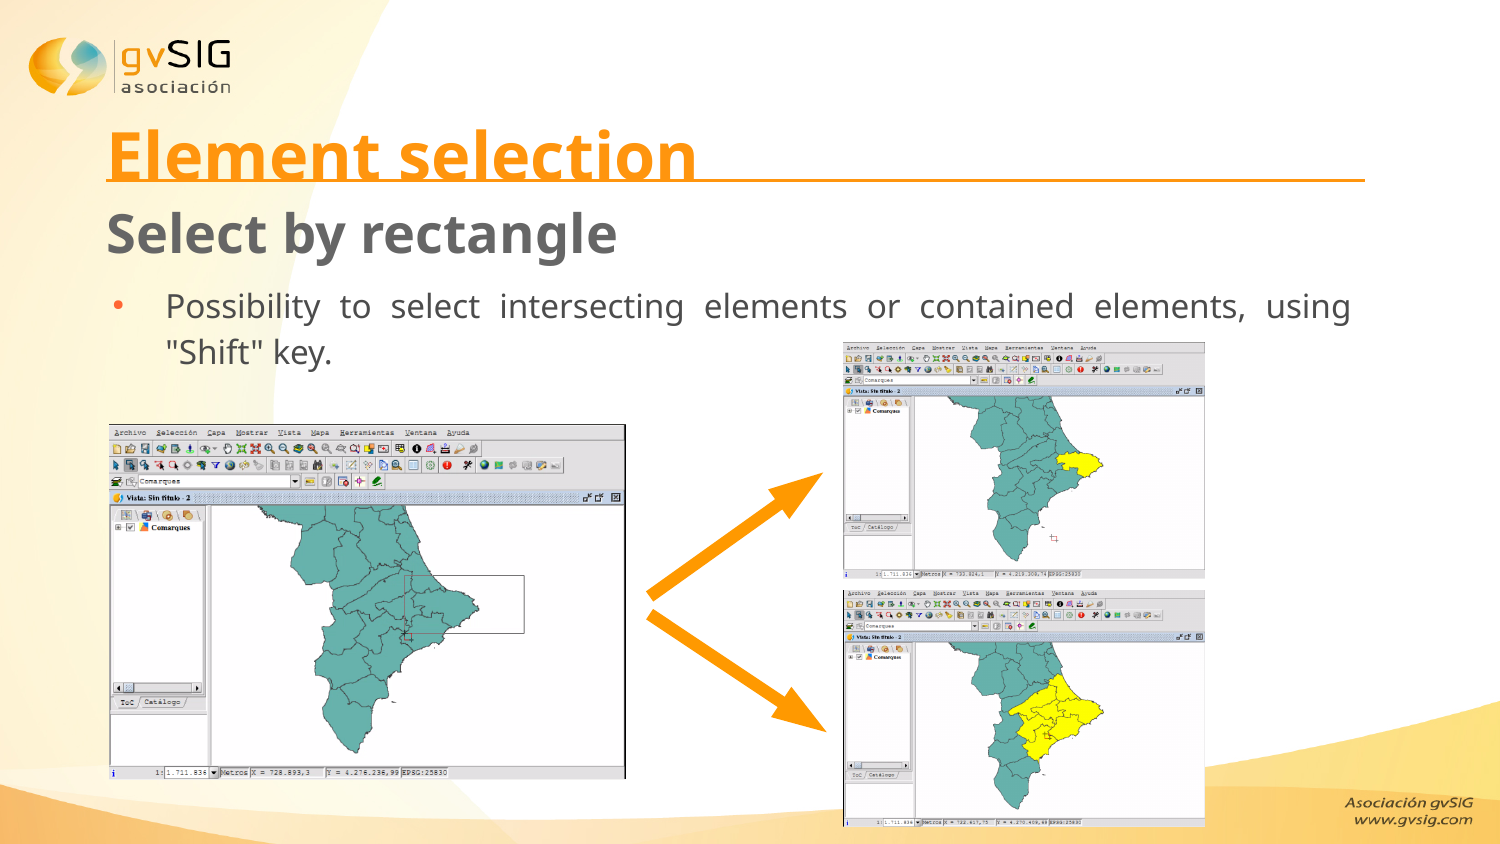

# Element selection
Select by rectangle
Possibility to select intersecting elements or contained elements, using "Shift" key.